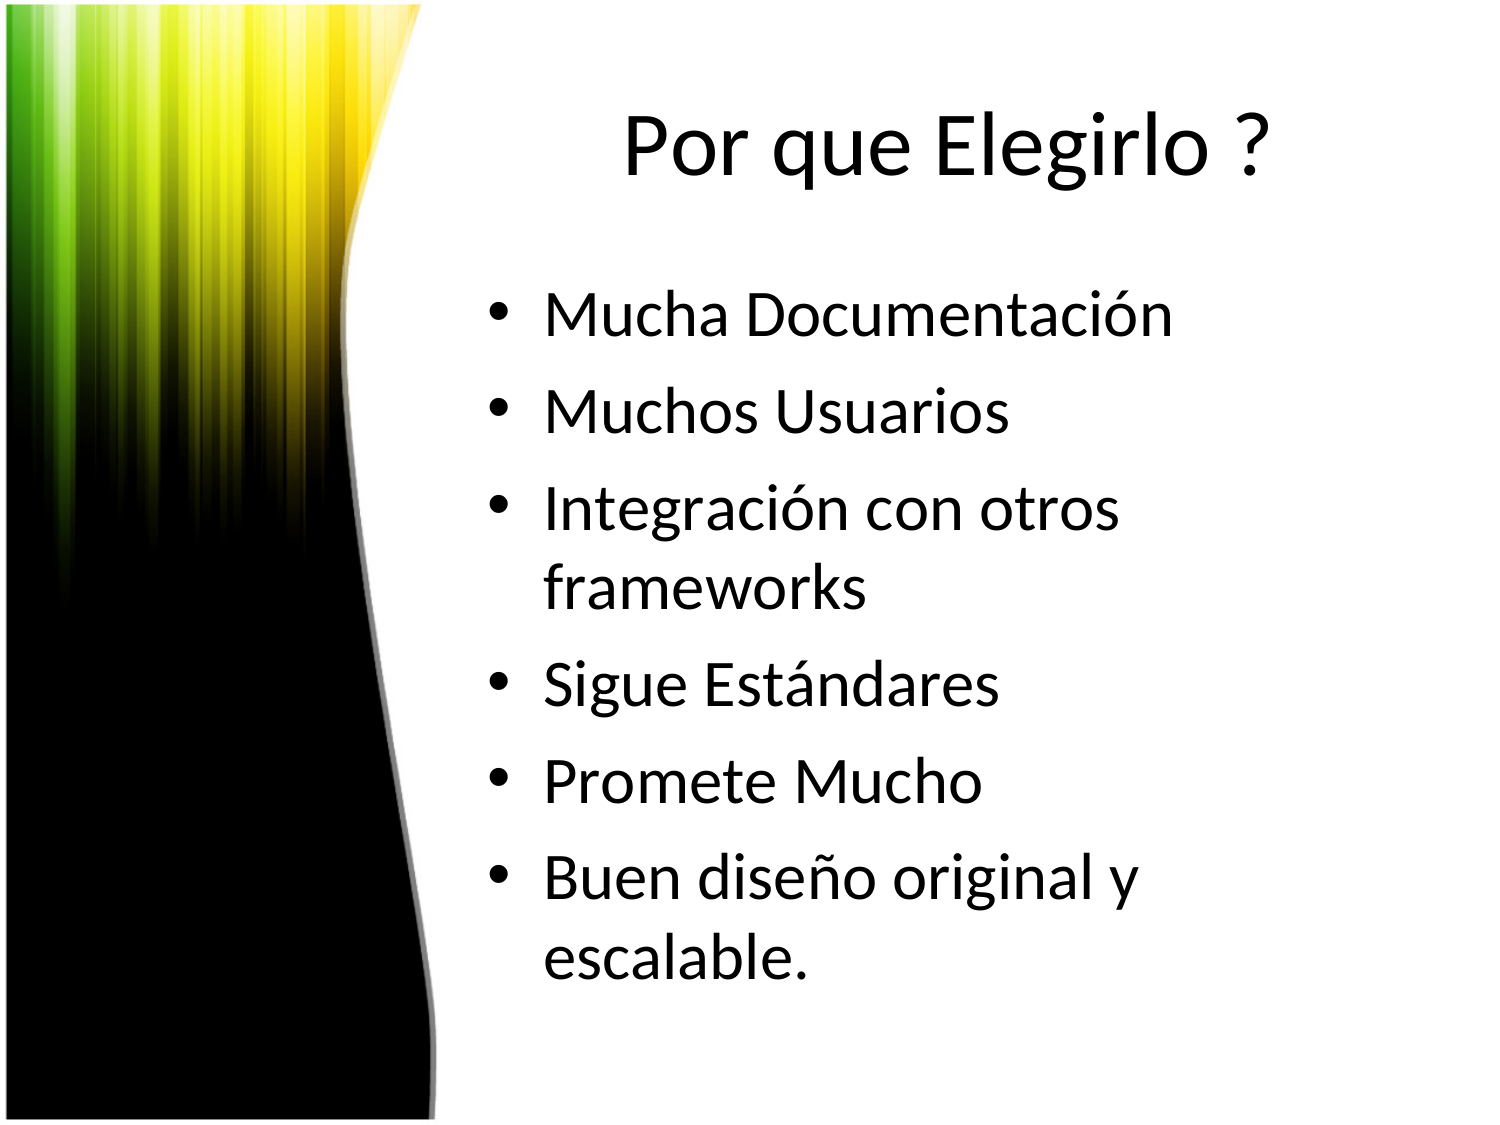

# Por que Elegirlo ?
Mucha Documentación
Muchos Usuarios
Integración con otros frameworks
Sigue Estándares
Promete Mucho
Buen diseño original y escalable.